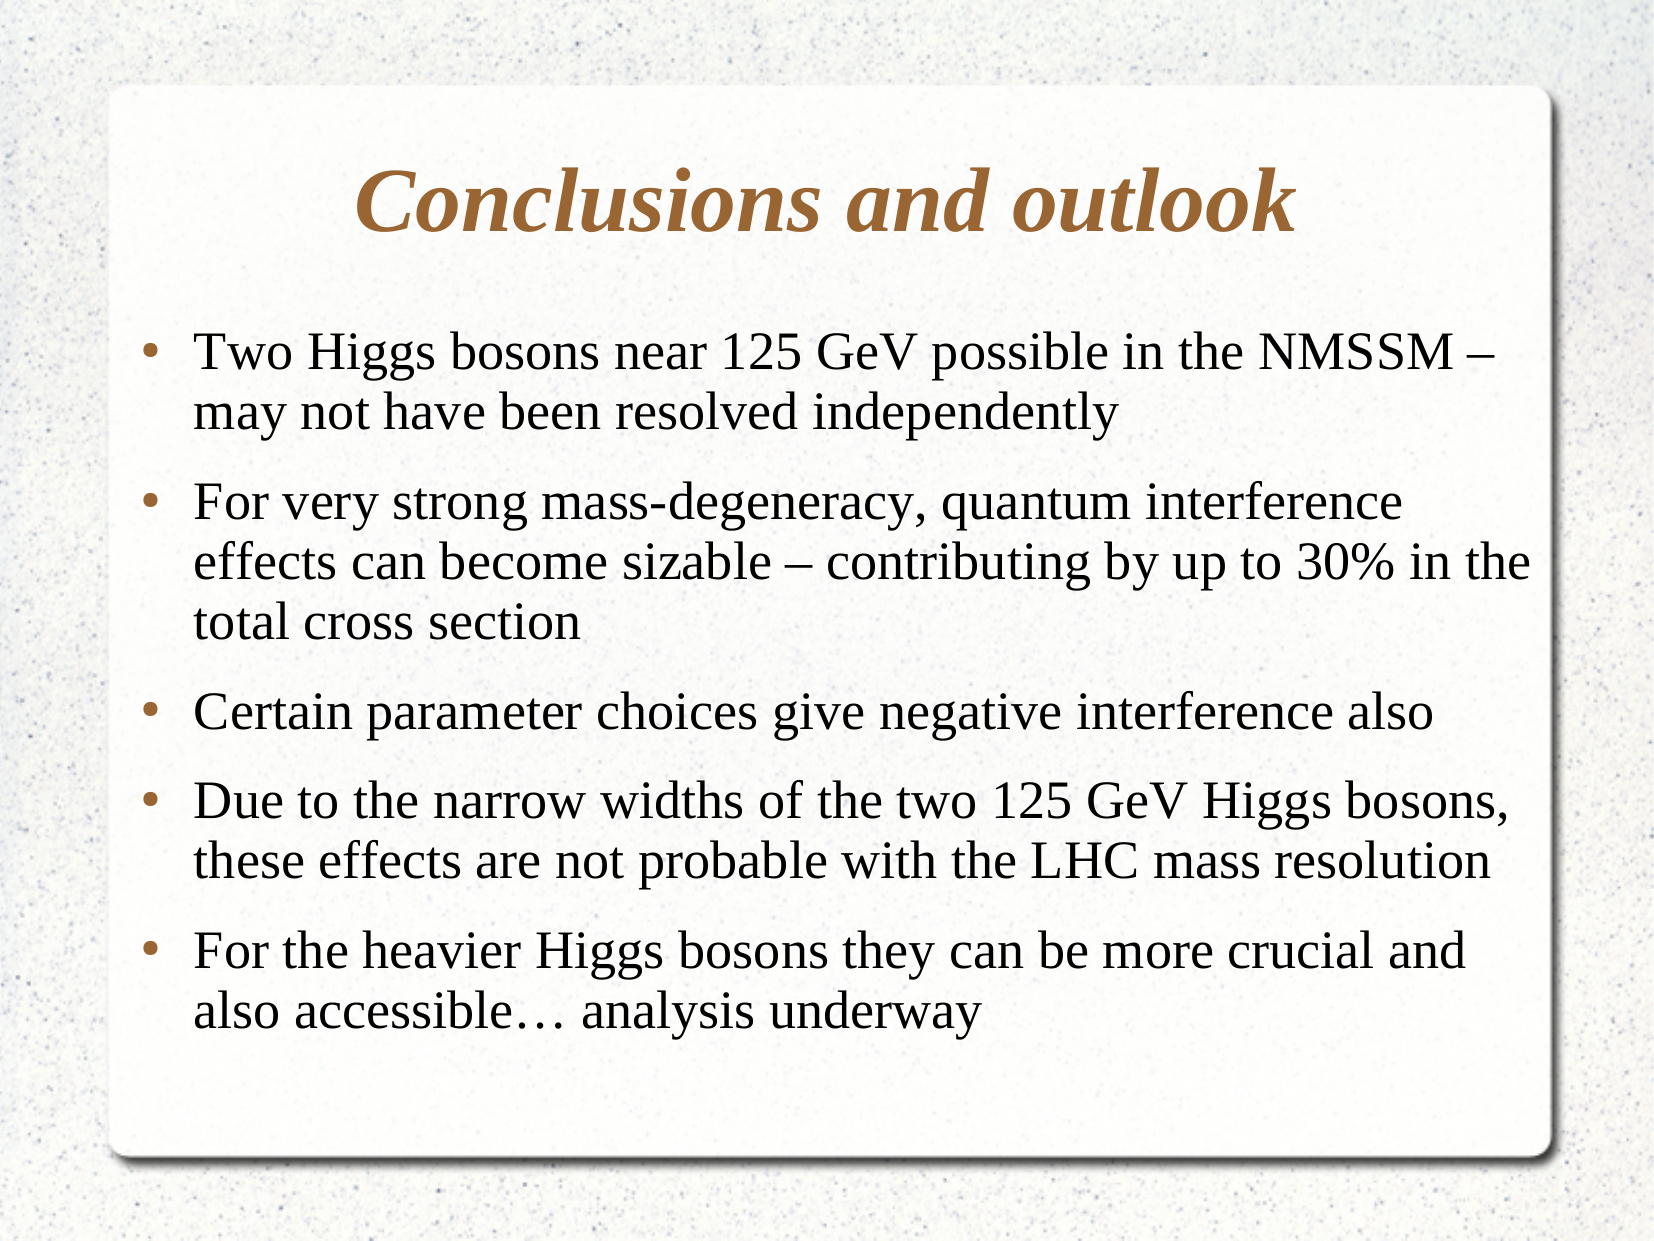

# Conclusions and outlook
Two Higgs bosons near 125 GeV possible in the NMSSM – may not have been resolved independently
For very strong mass-degeneracy, quantum interference effects can become sizable – contributing by up to 30% in the total cross section
Certain parameter choices give negative interference also
Due to the narrow widths of the two 125 GeV Higgs bosons, these effects are not probable with the LHC mass resolution
For the heavier Higgs bosons they can be more crucial and also accessible… analysis underway